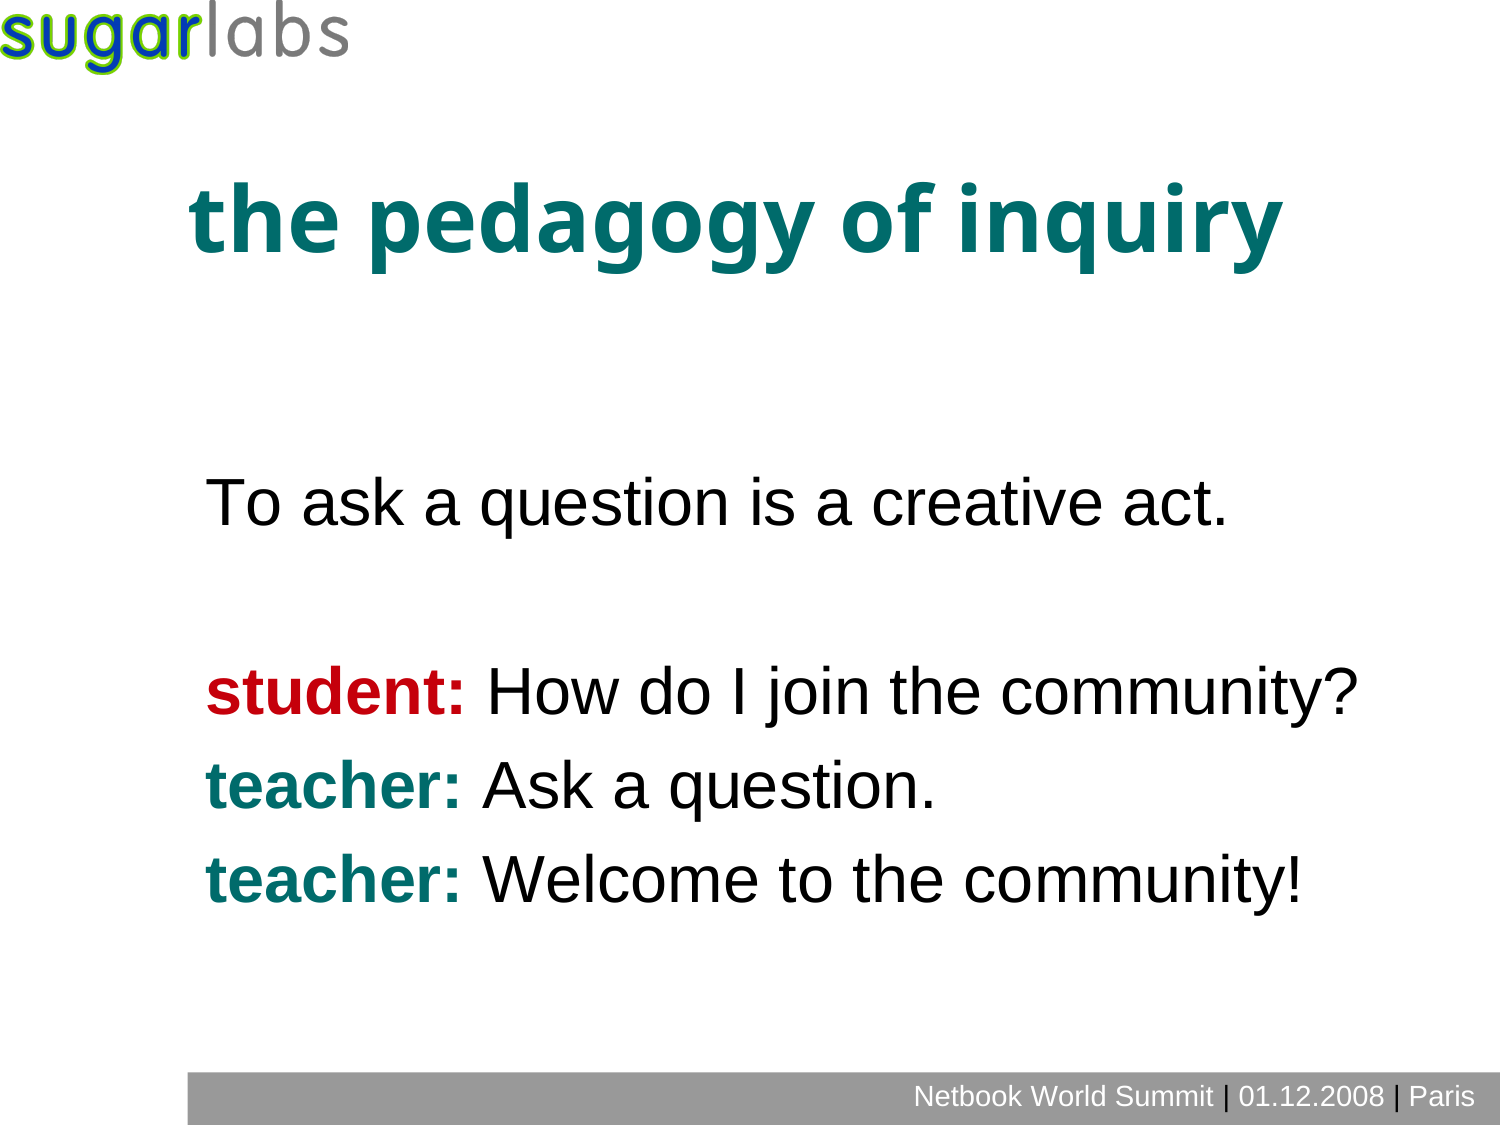

# the pedagogy of inquiry
To ask a question is a creative act.
student: How do I join the community?
teacher: Ask a question.
teacher: Welcome to the community!